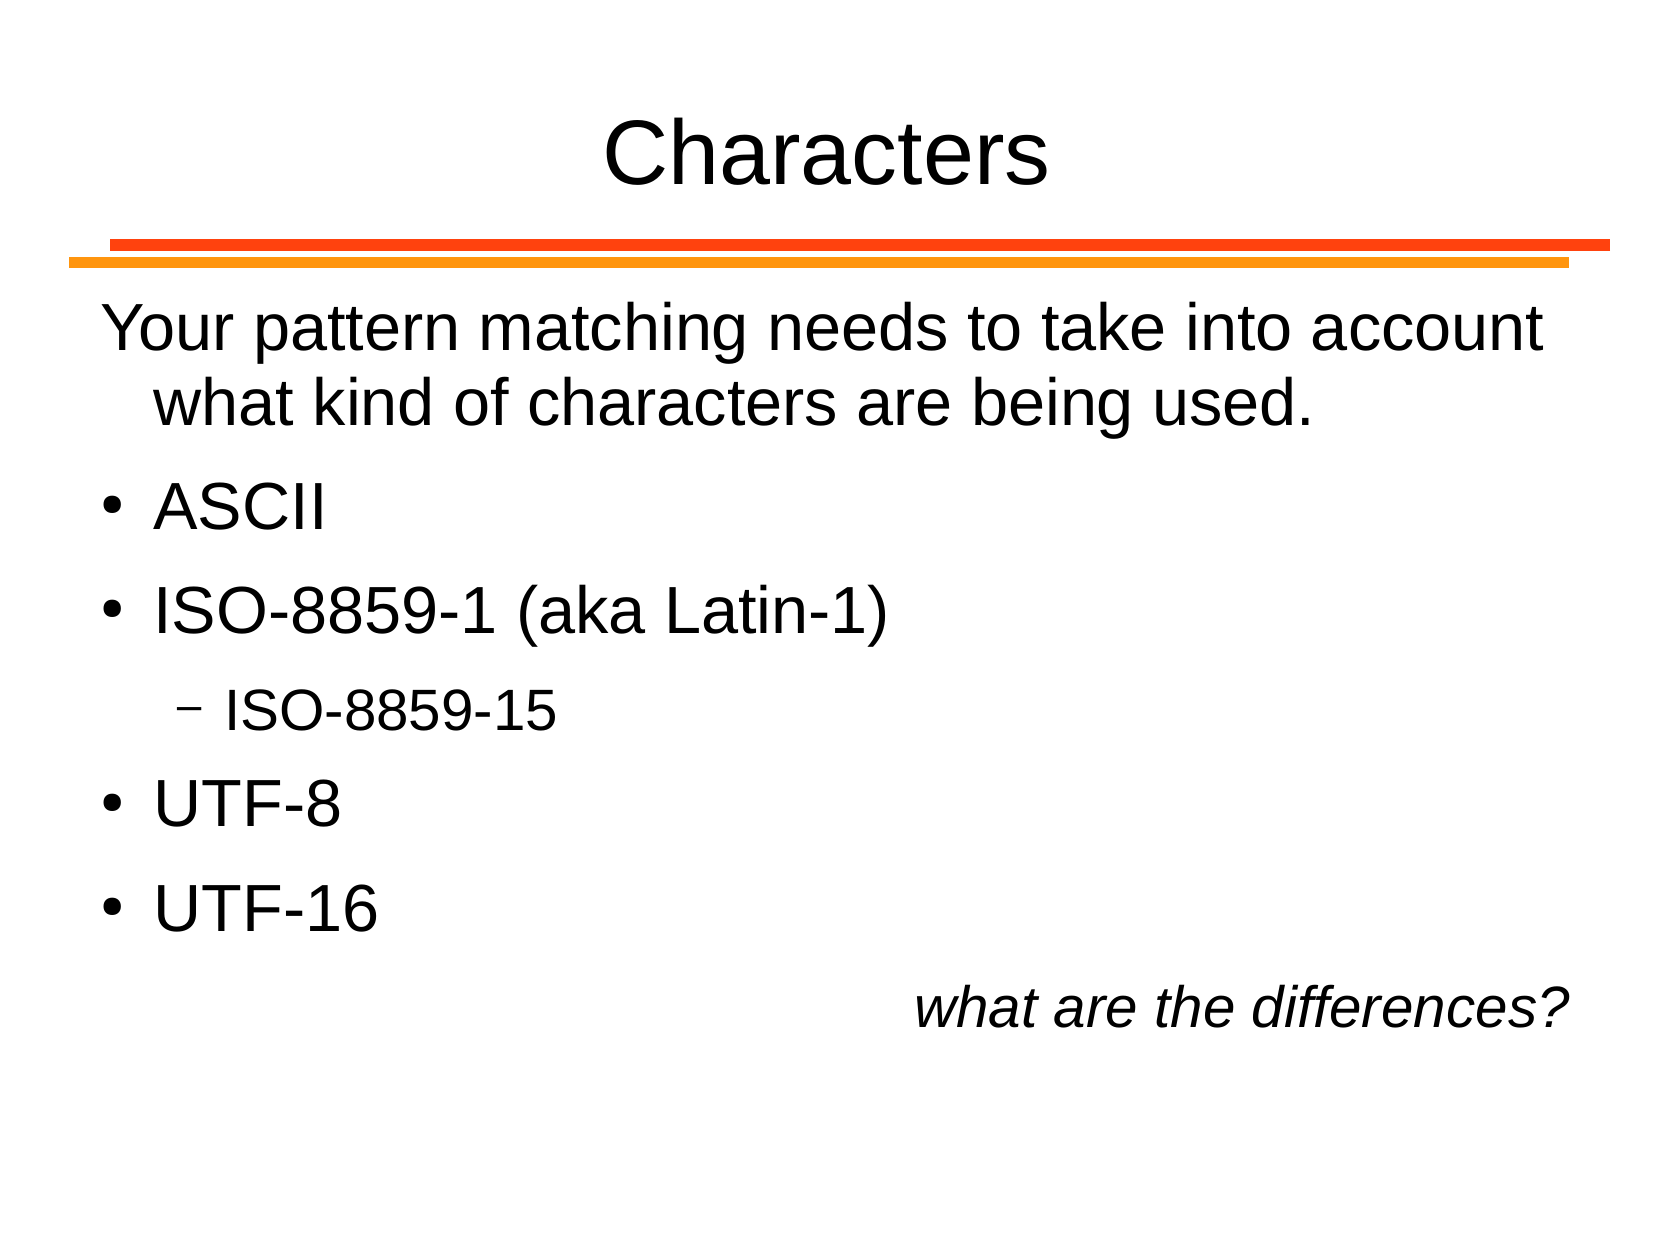

# Characters
Your pattern matching needs to take into account what kind of characters are being used.
ASCII
ISO-8859-1 (aka Latin-1)
ISO-8859-15
UTF-8
UTF-16
what are the differences?